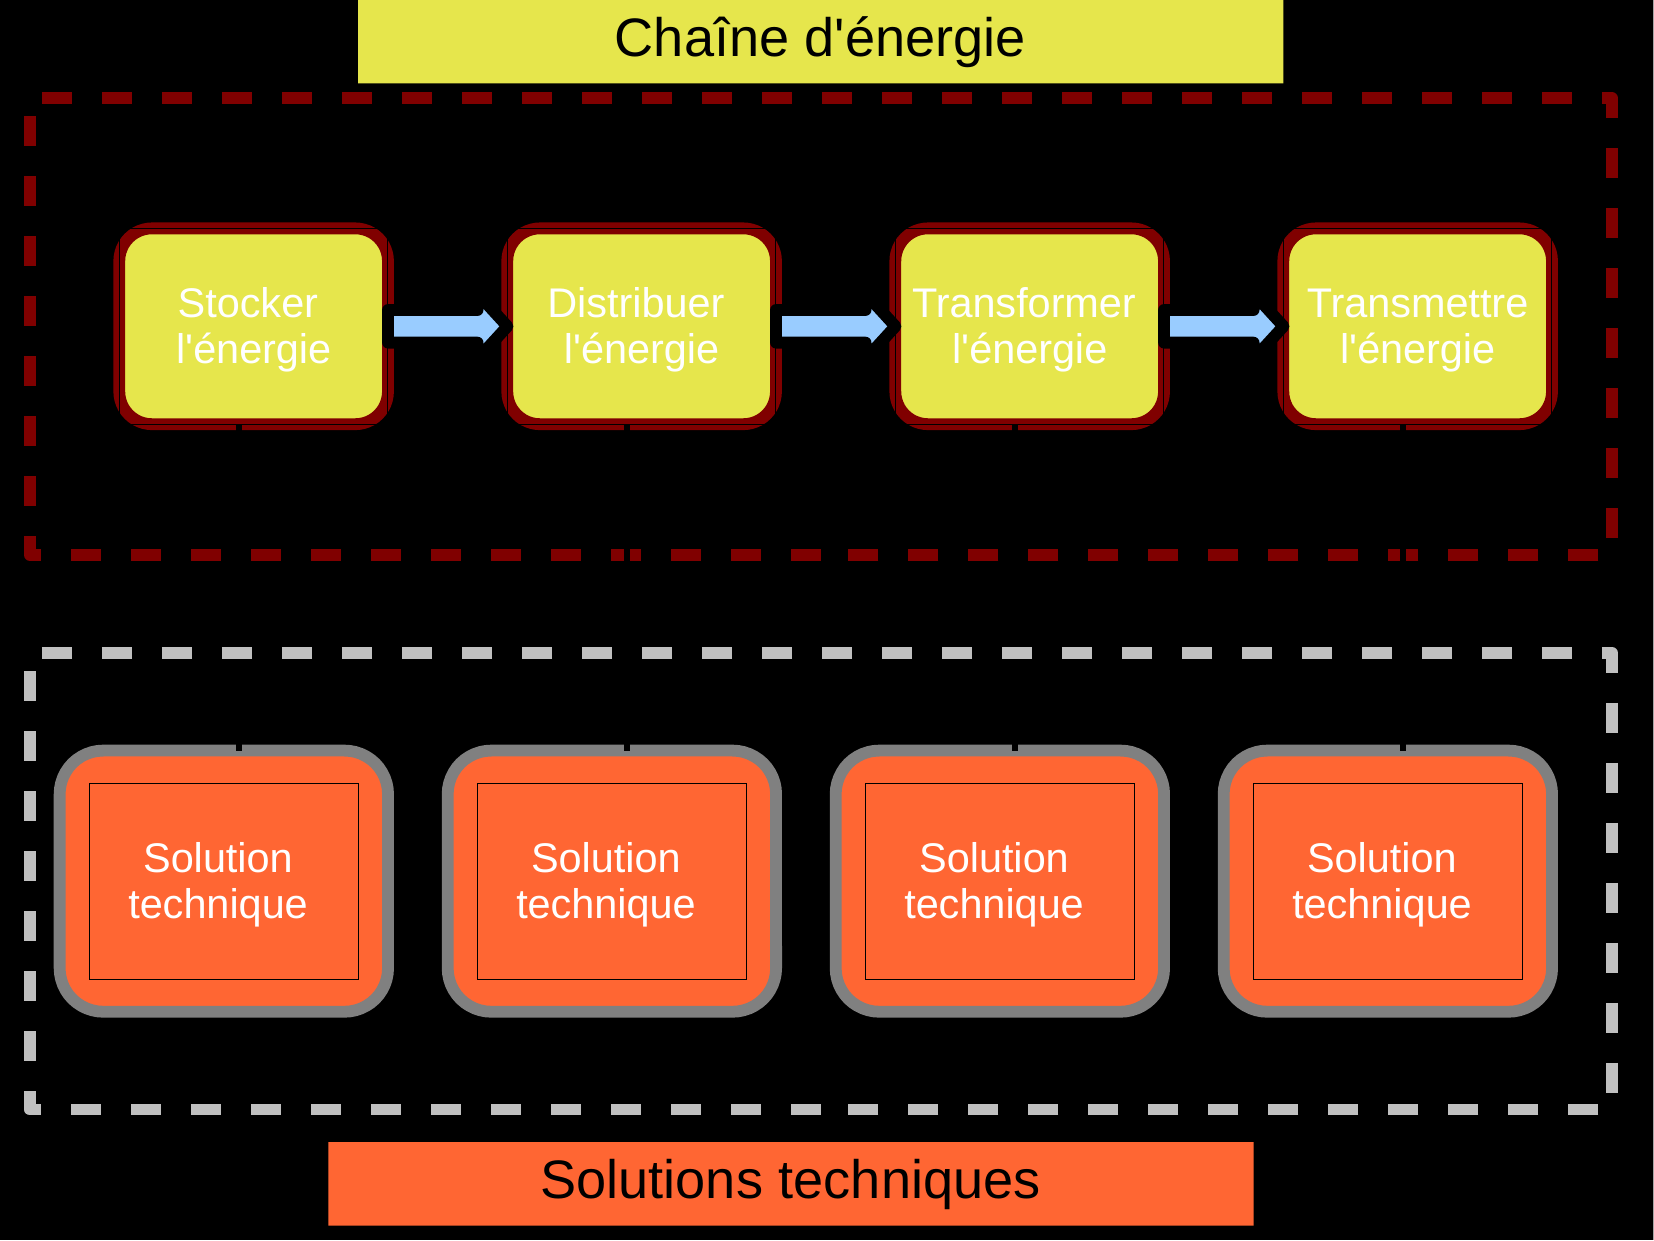

Chaîne d'énergie
Distribuer
l'énergie
Transformer
l'énergie
Transmettre
l'énergie
Stocker
l'énergie
Solution
technique
Solution
technique
Solution
technique
Solution
technique
Solutions techniques